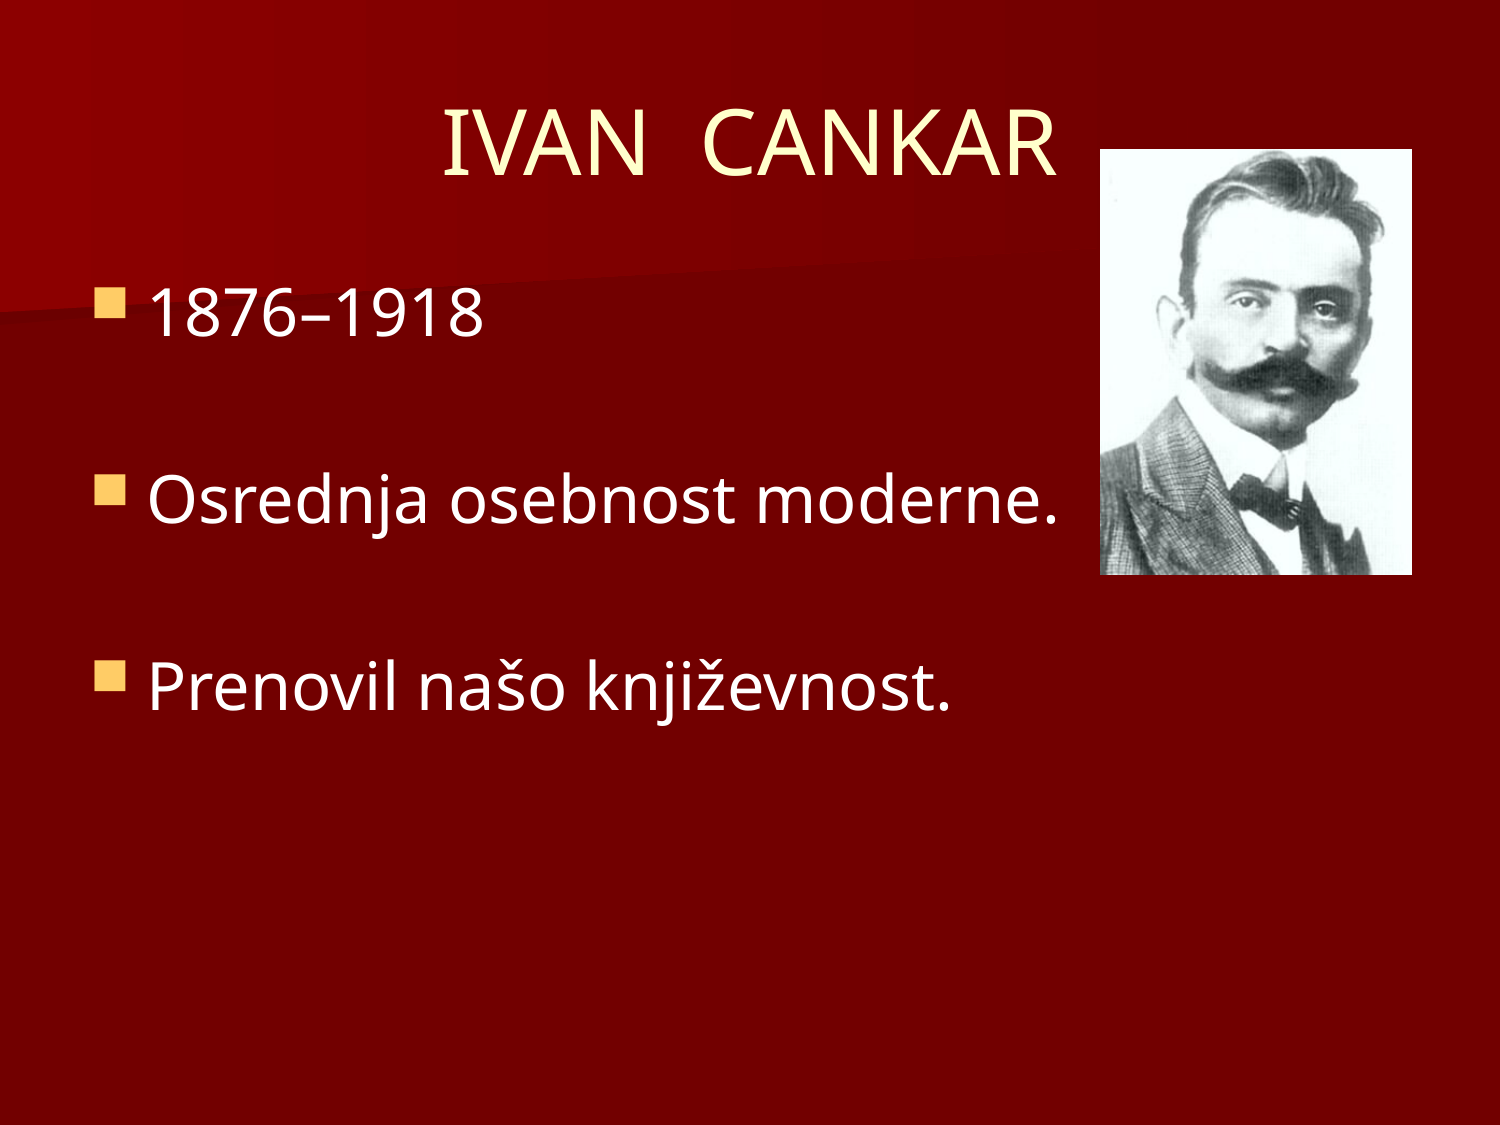

# IVAN CANKAR
1876–1918
Osrednja osebnost moderne.
Prenovil našo književnost.